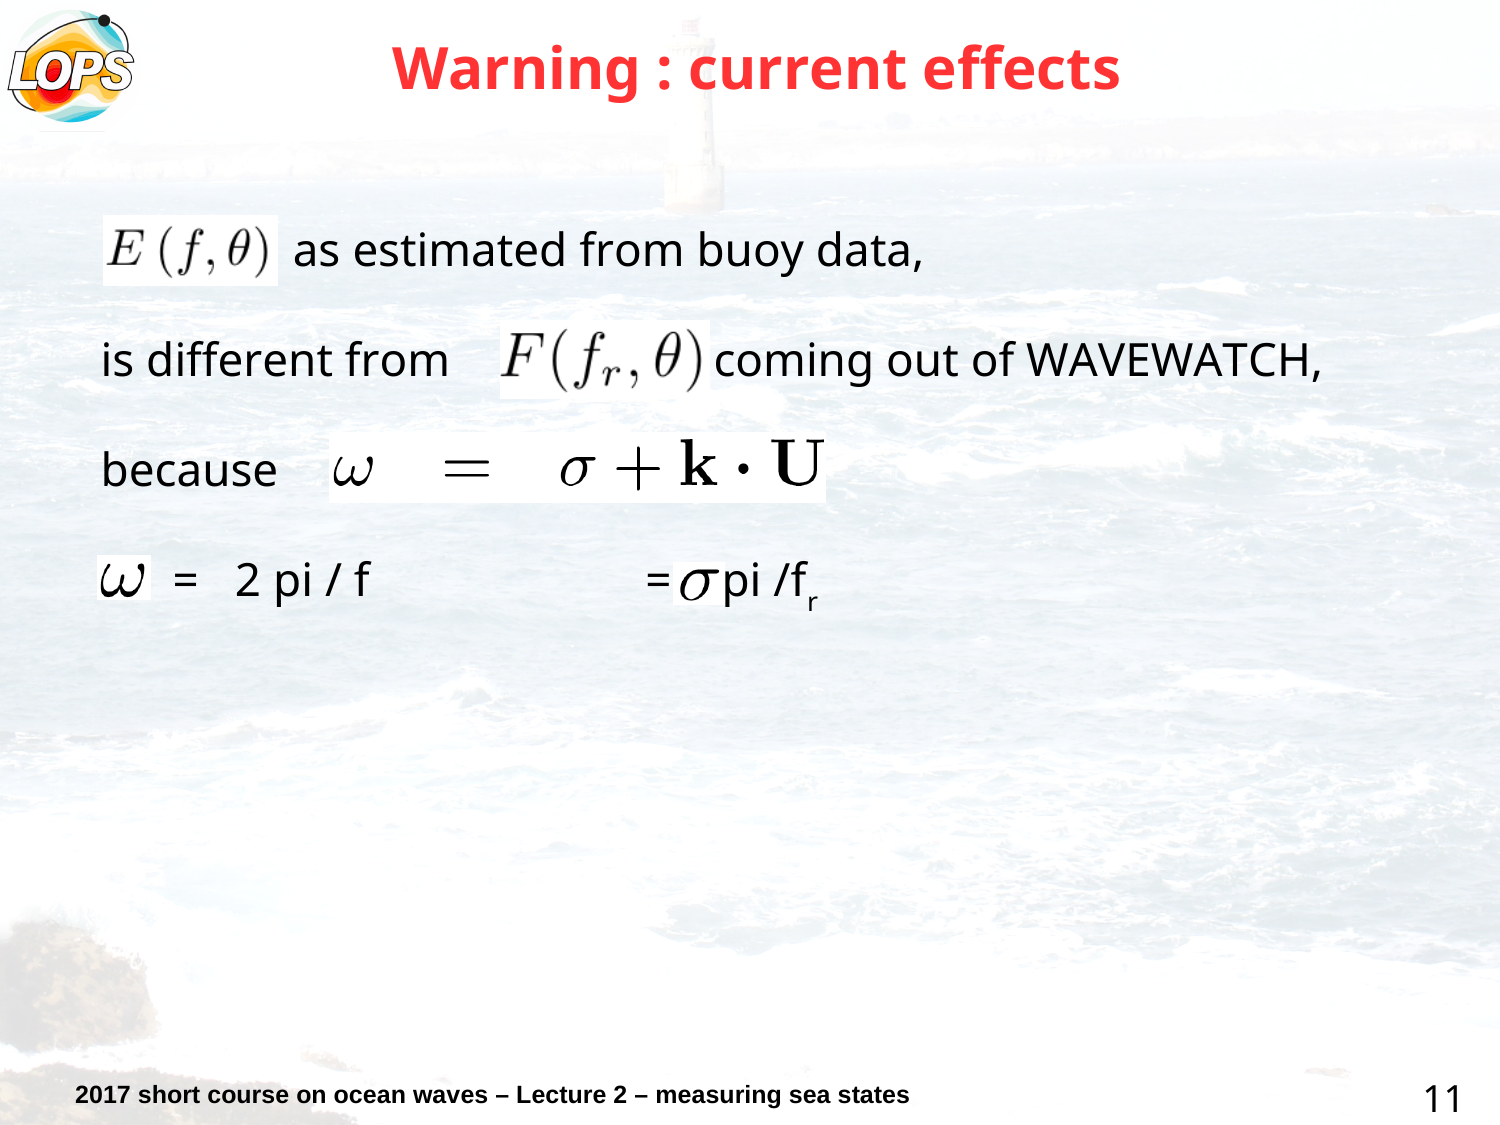

Warning : current effects
 , as estimated from buoy data,
is different from coming out of WAVEWATCH,
because
 = 2 pi / f = 2 pi /fr
11